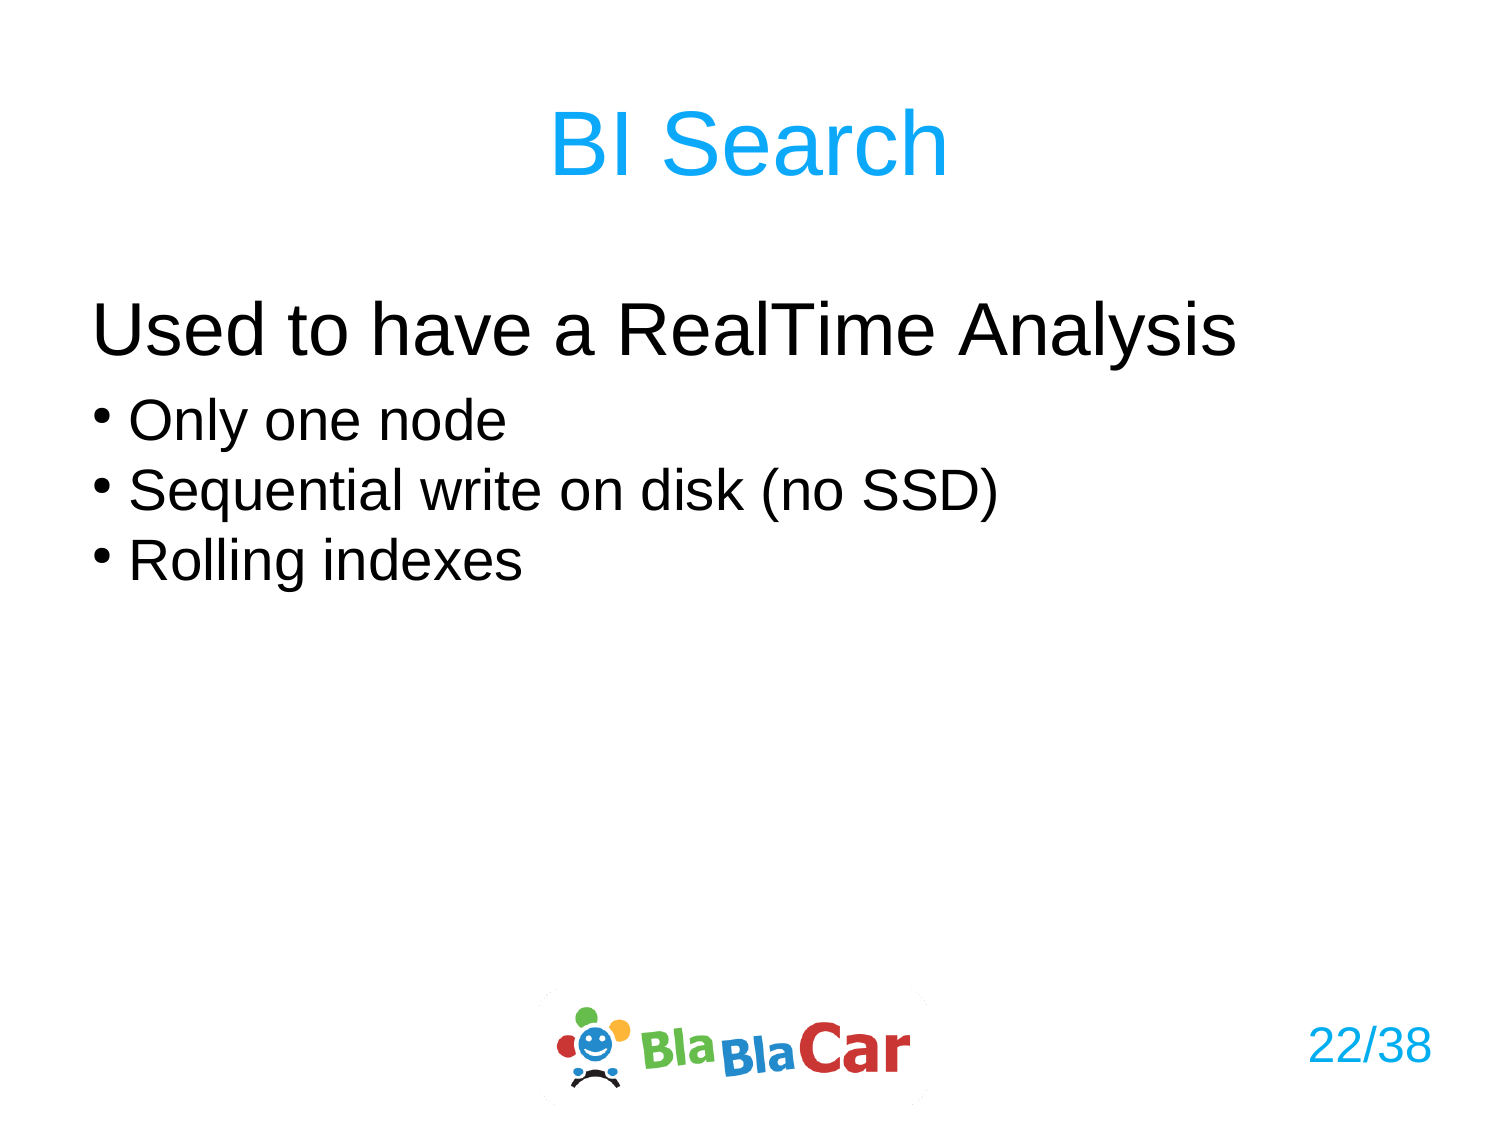

# BI Search
Used to have a RealTime Analysis
 Only one node
 Sequential write on disk (no SSD)
 Rolling indexes